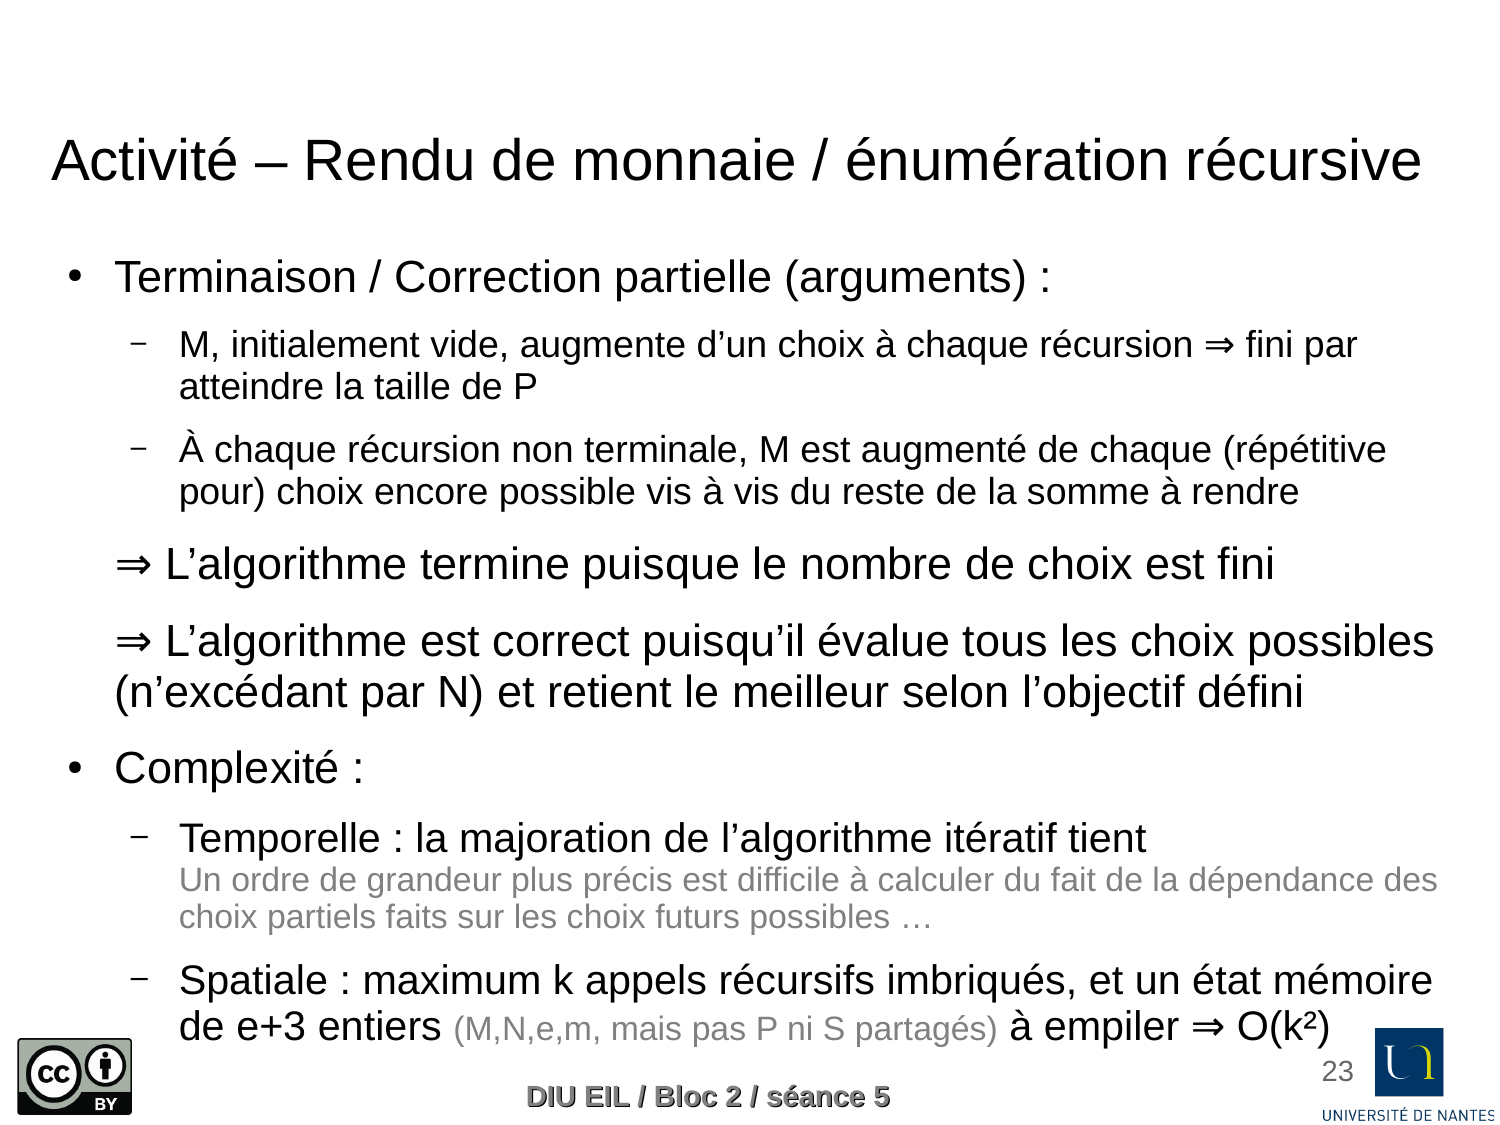

# Activité – Rendu de monnaie / énumération récursive
Terminaison / Correction partielle (arguments) :
M, initialement vide, augmente d’un choix à chaque récursion ⇒ fini par atteindre la taille de P
À chaque récursion non terminale, M est augmenté de chaque (répétitive pour) choix encore possible vis à vis du reste de la somme à rendre
⇒ L’algorithme termine puisque le nombre de choix est fini
⇒ L’algorithme est correct puisqu’il évalue tous les choix possibles (n’excédant par N) et retient le meilleur selon l’objectif défini
Complexité :
Temporelle : la majoration de l’algorithme itératif tient
Un ordre de grandeur plus précis est difficile à calculer du fait de la dépendance des choix partiels faits sur les choix futurs possibles …
Spatiale : maximum k appels récursifs imbriqués, et un état mémoire de e+3 entiers (M,N,e,m, mais pas P ni S partagés) à empiler ⇒ O(k²)
23